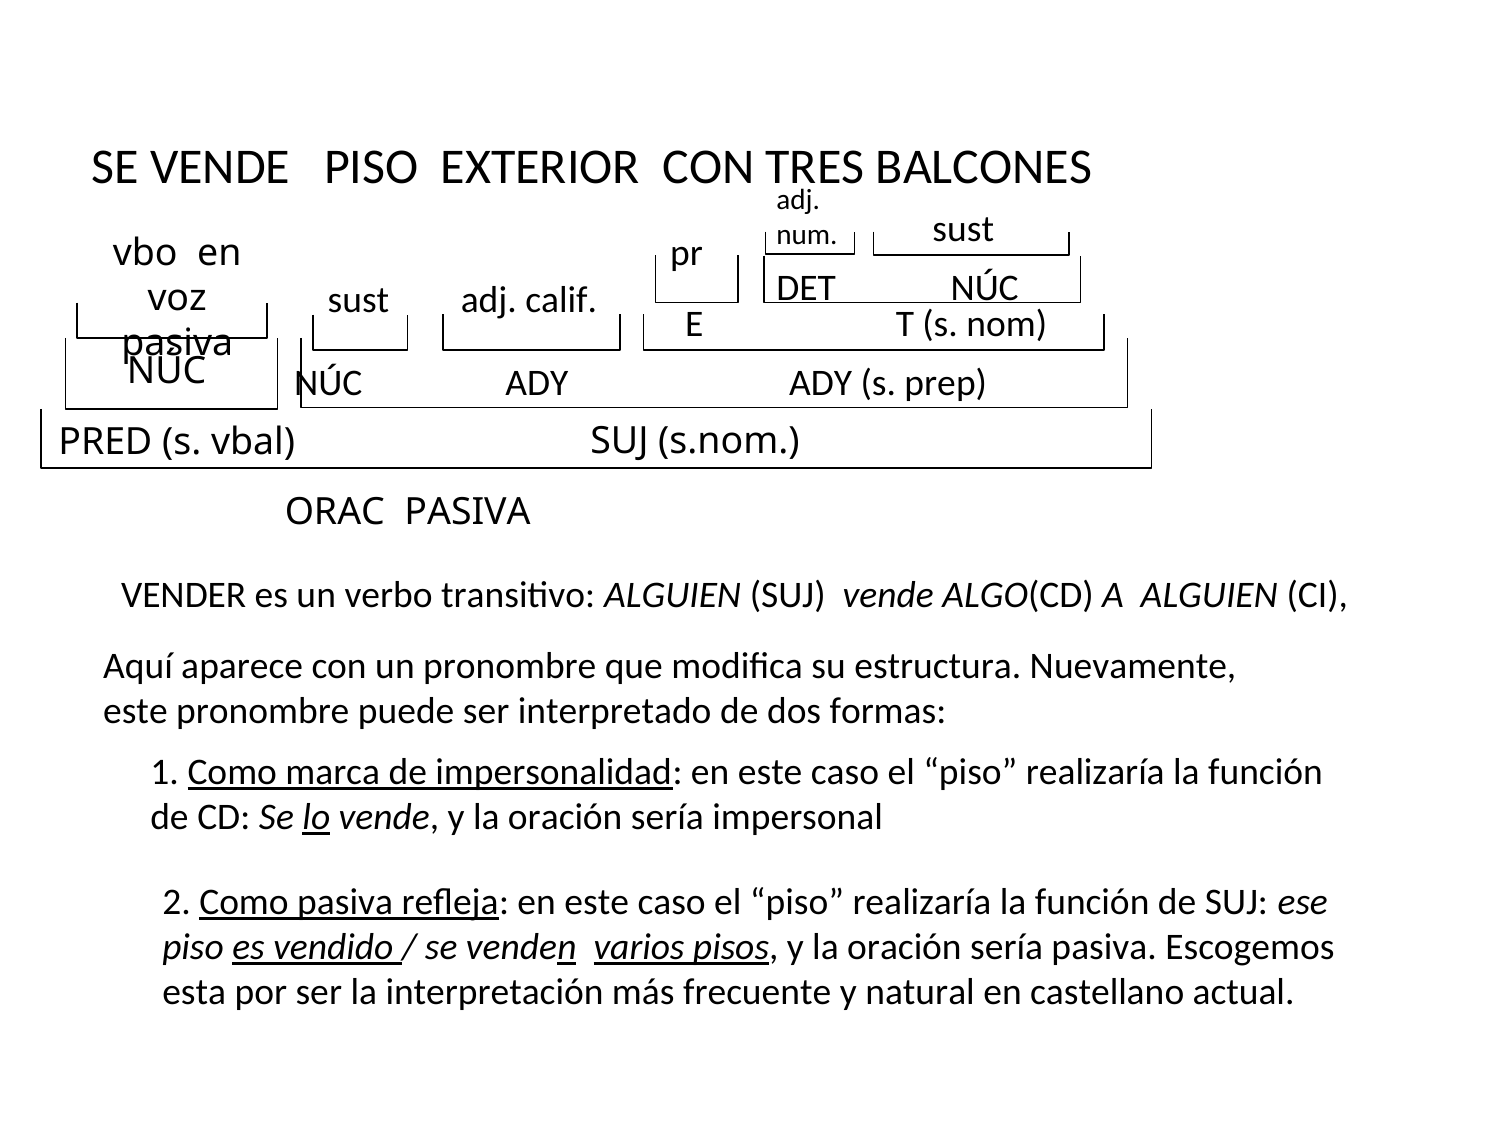

SE VENDE PISO EXTERIOR CON TRES BALCONES
adj.
num.
sust
DET
NÚC
vbo en voz pasiva
NÚC
pr
E
T (s. nom)
sust
NÚC
adj. calif.
ADY
ADY (s. prep)
PRED (s. vbal)
SUJ (s.nom.)
ORAC PASIVA
VENDER es un verbo transitivo: ALGUIEN (SUJ) vende ALGO(CD) A ALGUIEN (CI),
Aquí aparece con un pronombre que modifica su estructura. Nuevamente, este pronombre puede ser interpretado de dos formas:
1. Como marca de impersonalidad: en este caso el “piso” realizaría la función de CD: Se lo vende, y la oración sería impersonal
2. Como pasiva refleja: en este caso el “piso” realizaría la función de SUJ: ese piso es vendido / se venden varios pisos, y la oración sería pasiva. Escogemos esta por ser la interpretación más frecuente y natural en castellano actual.